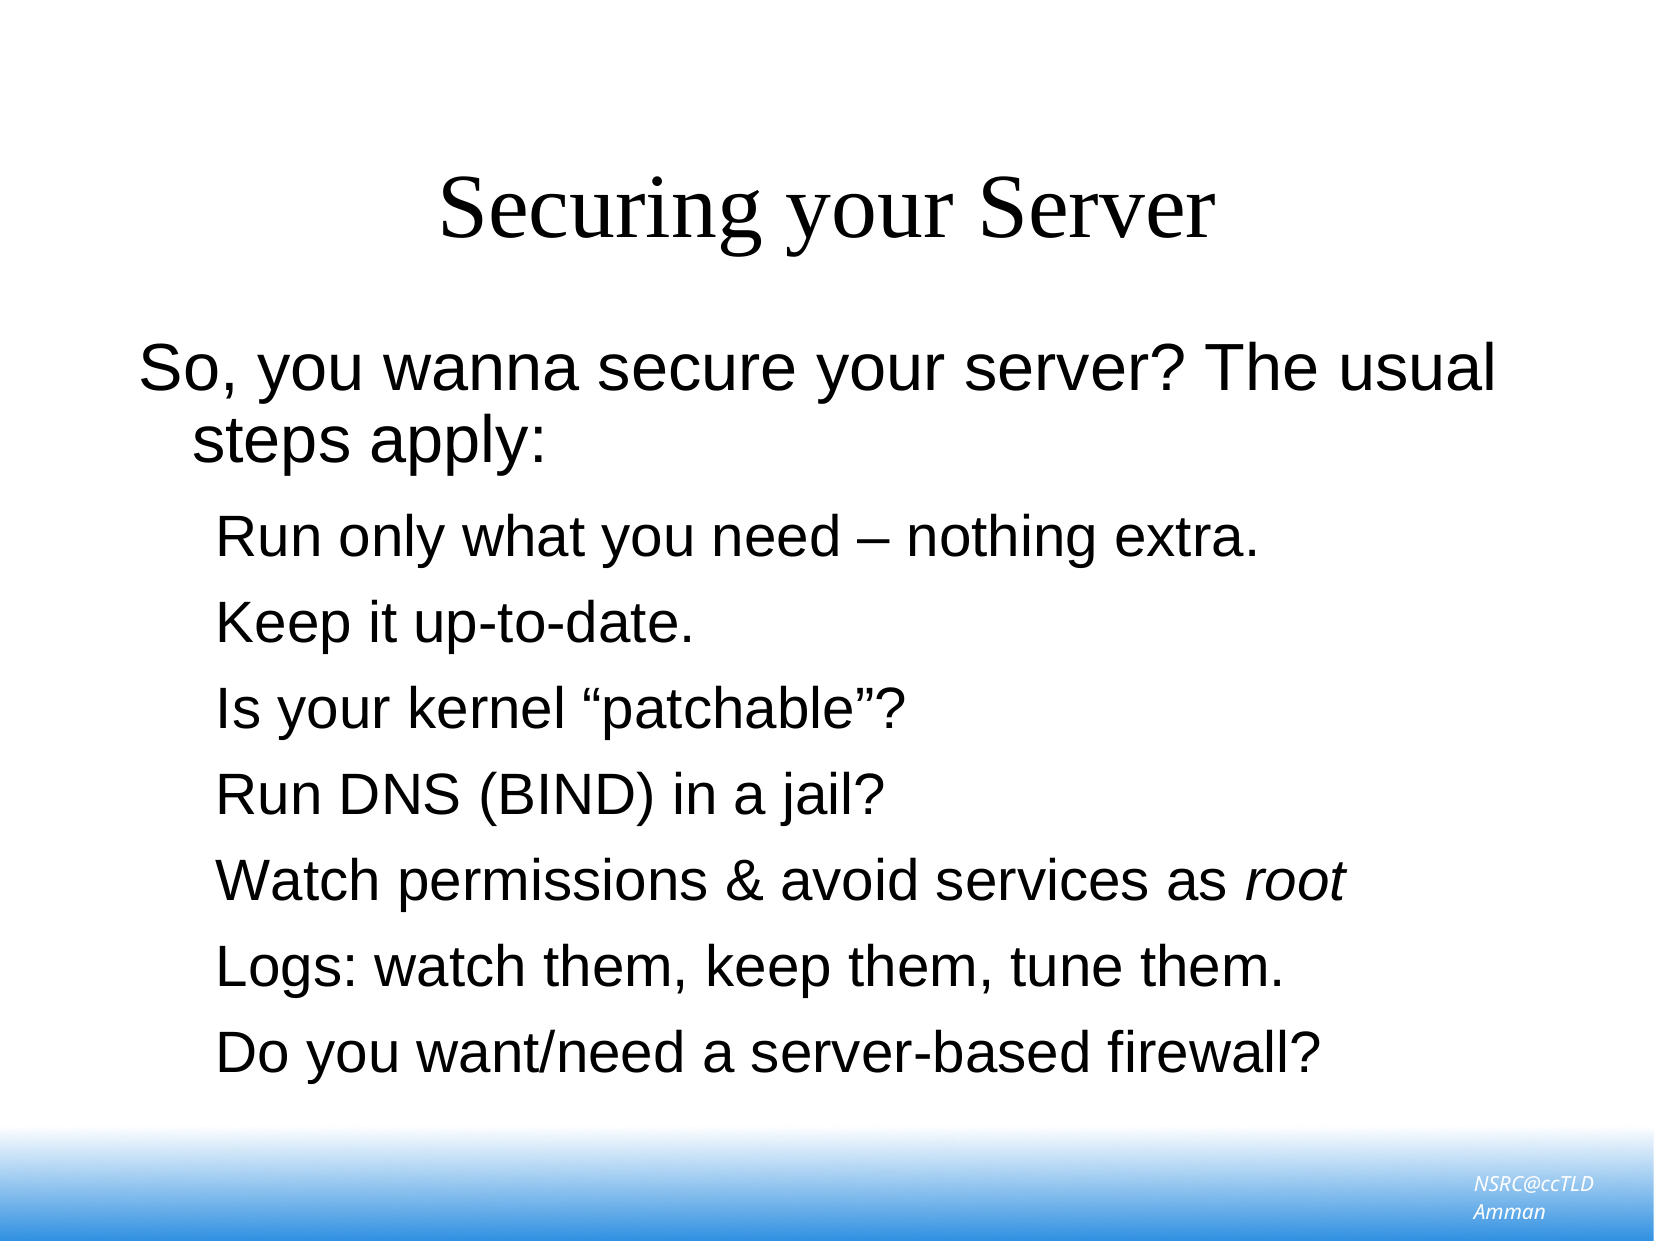

# Securing your Server
So, you wanna secure your server? The usual steps apply:
Run only what you need – nothing extra.
Keep it up-to-date.
Is your kernel “patchable”?
Run DNS (BIND) in a jail?
Watch permissions & avoid services as root
Logs: watch them, keep them, tune them.
Do you want/need a server-based firewall?